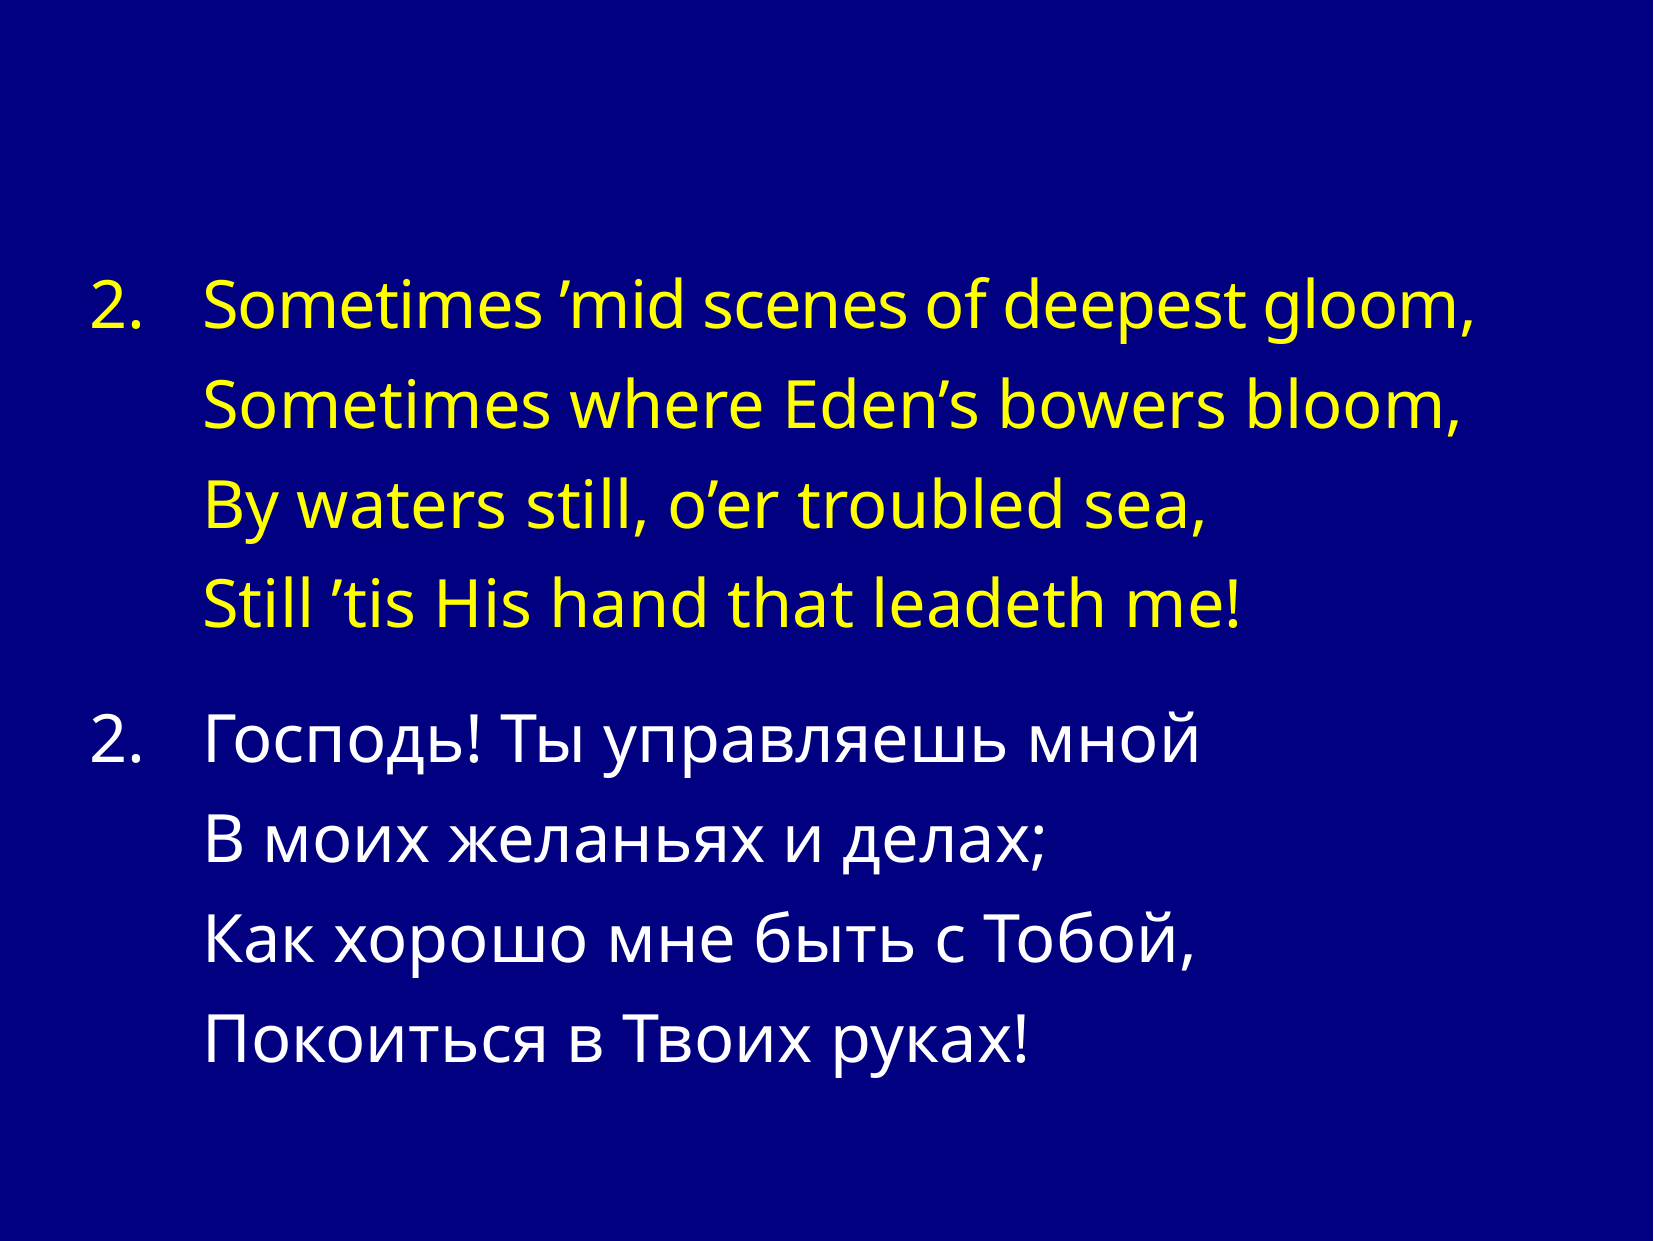

2.	Sometimes ’mid scenes of deepest gloom,
	Sometimes where Eden’s bowers bloom,
	By waters still, o’er troubled sea,
	Still ’tis His hand that leadeth me!
2.	Господь! Ты управляешь мной
	В моих желаньях и делах;
	Как хорошо мне быть с Тобой,
	Покоиться в Твоих руках!